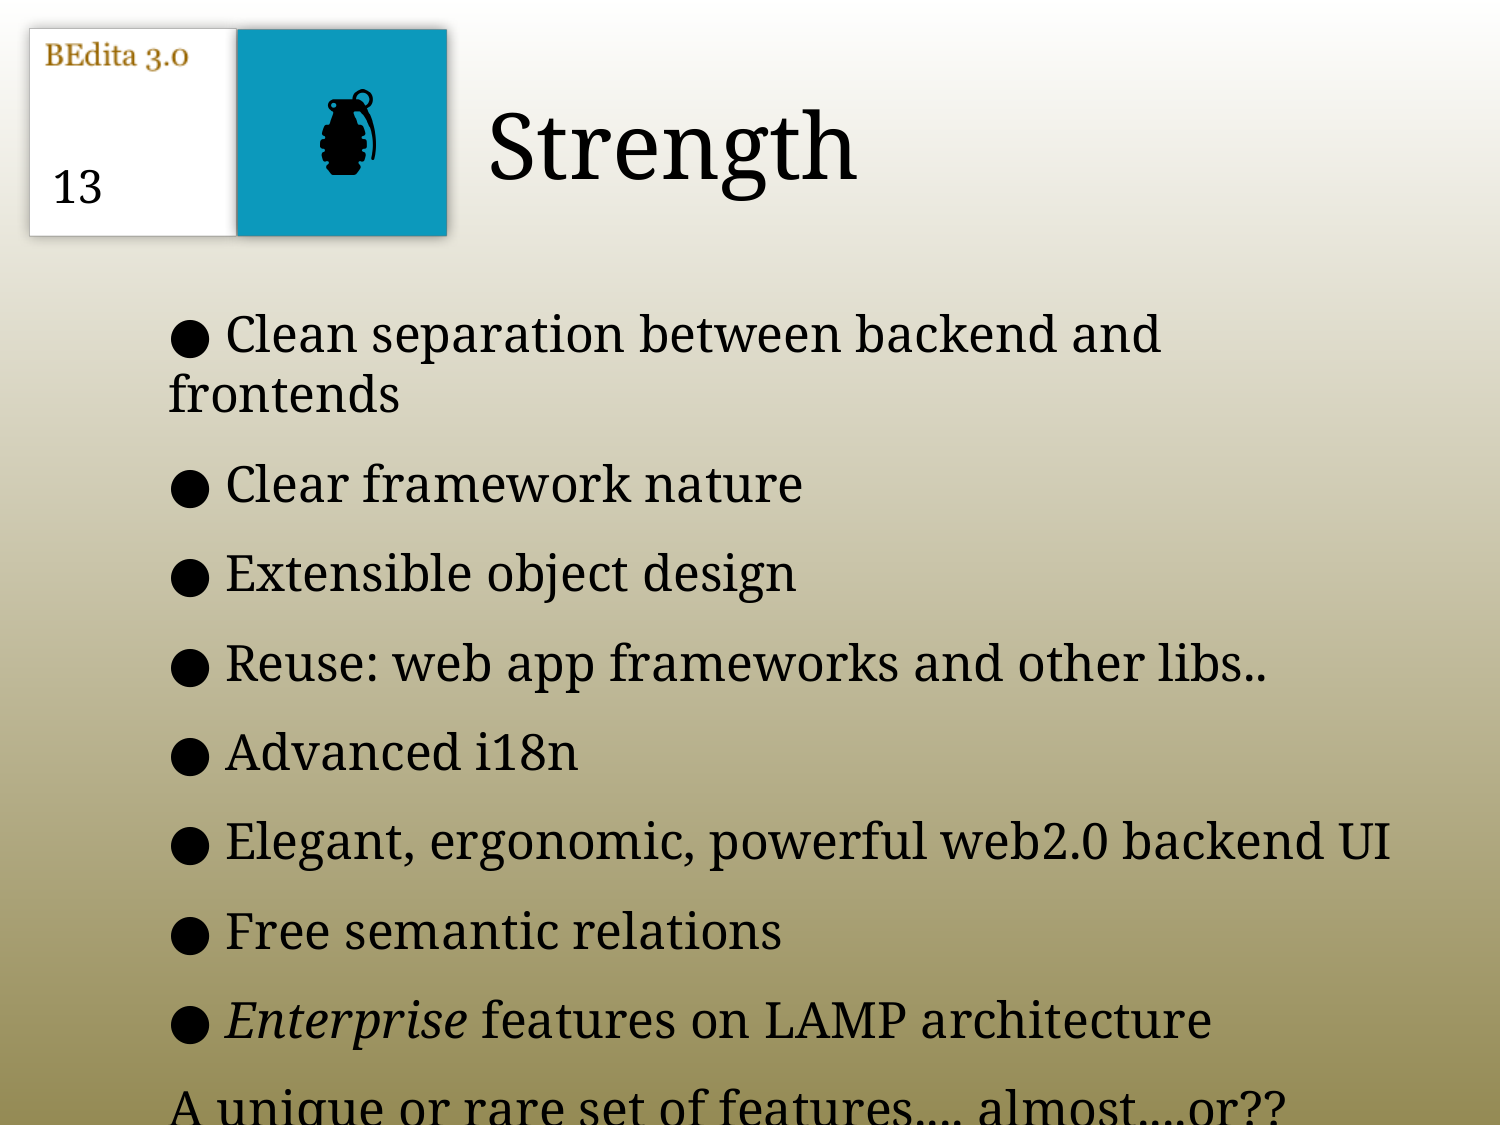

Strength
● Clean separation between backend and frontends
● Clear framework nature
● Extensible object design
● Reuse: web app frameworks and other libs..
● Advanced i18n
● Elegant, ergonomic, powerful web2.0 backend UI
● Free semantic relations
● Enterprise features on LAMP architecture
A unique or rare set of features.... almost....or??